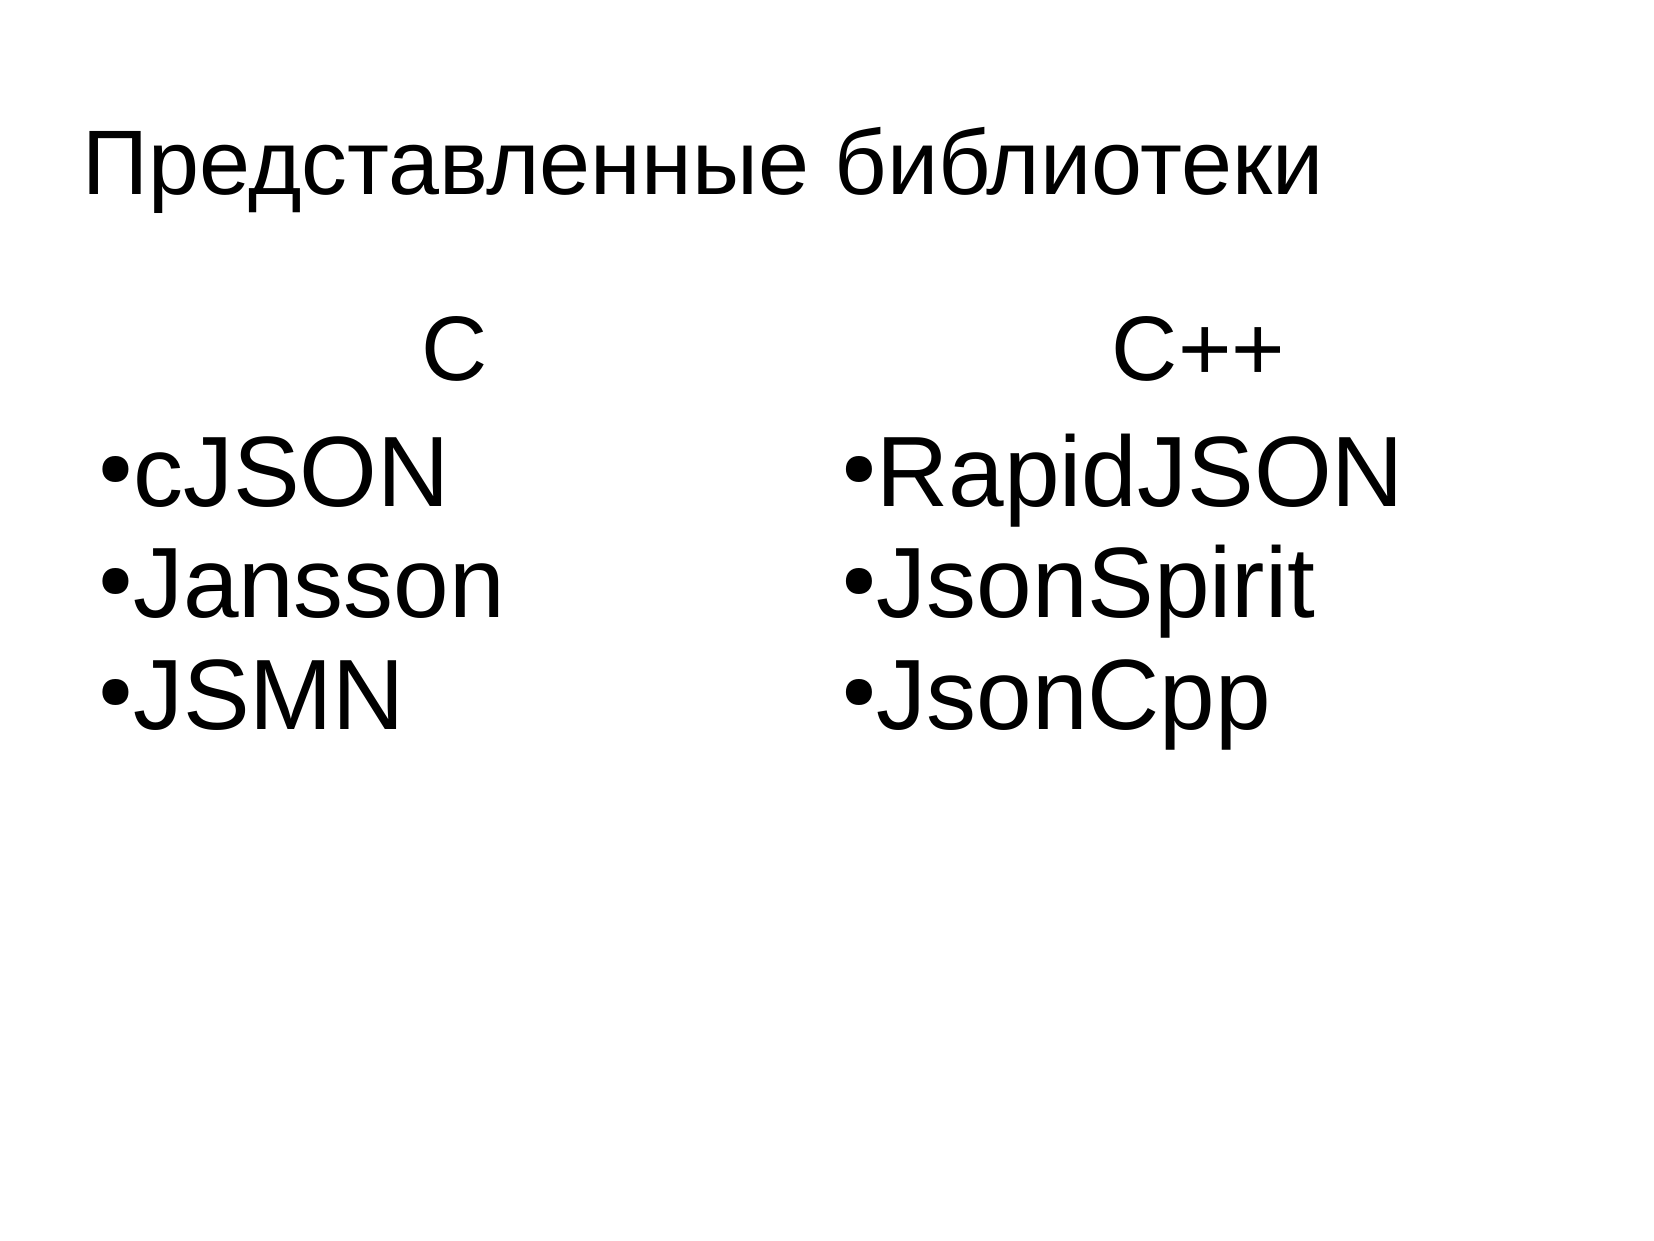

# Представленные библиотеки
| C | C++ |
| --- | --- |
| cJSON Jansson JSMN | RapidJSON JsonSpirit JsonCpp |